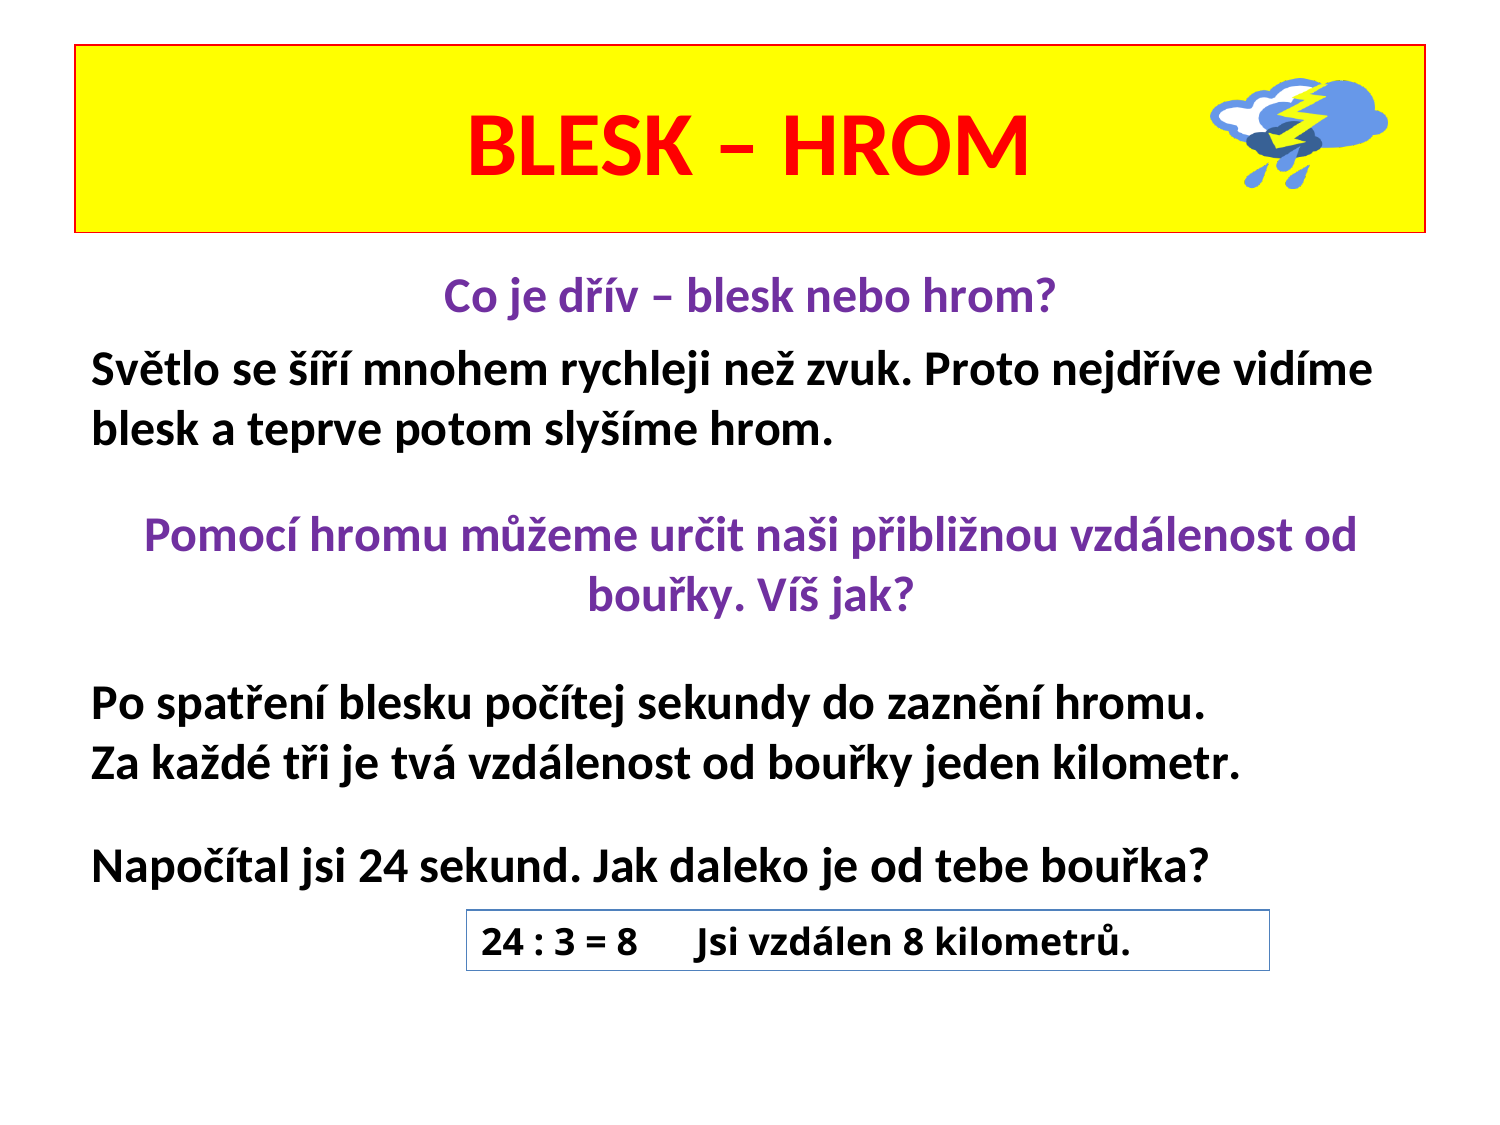

# BLESK – HROM
Co je dřív – blesk nebo hrom?
Světlo se šíří mnohem rychleji než zvuk. Proto nejdříve vidíme blesk a teprve potom slyšíme hrom.
Pomocí hromu můžeme určit naši přibližnou vzdálenost od bouřky. Víš jak?
Po spatření blesku počítej sekundy do zaznění hromu.
Za každé tři je tvá vzdálenost od bouřky jeden kilometr.
Napočítal jsi 24 sekund. Jak daleko je od tebe bouřka?
24 : 3 = 8 Jsi vzdálen 8 kilometrů.